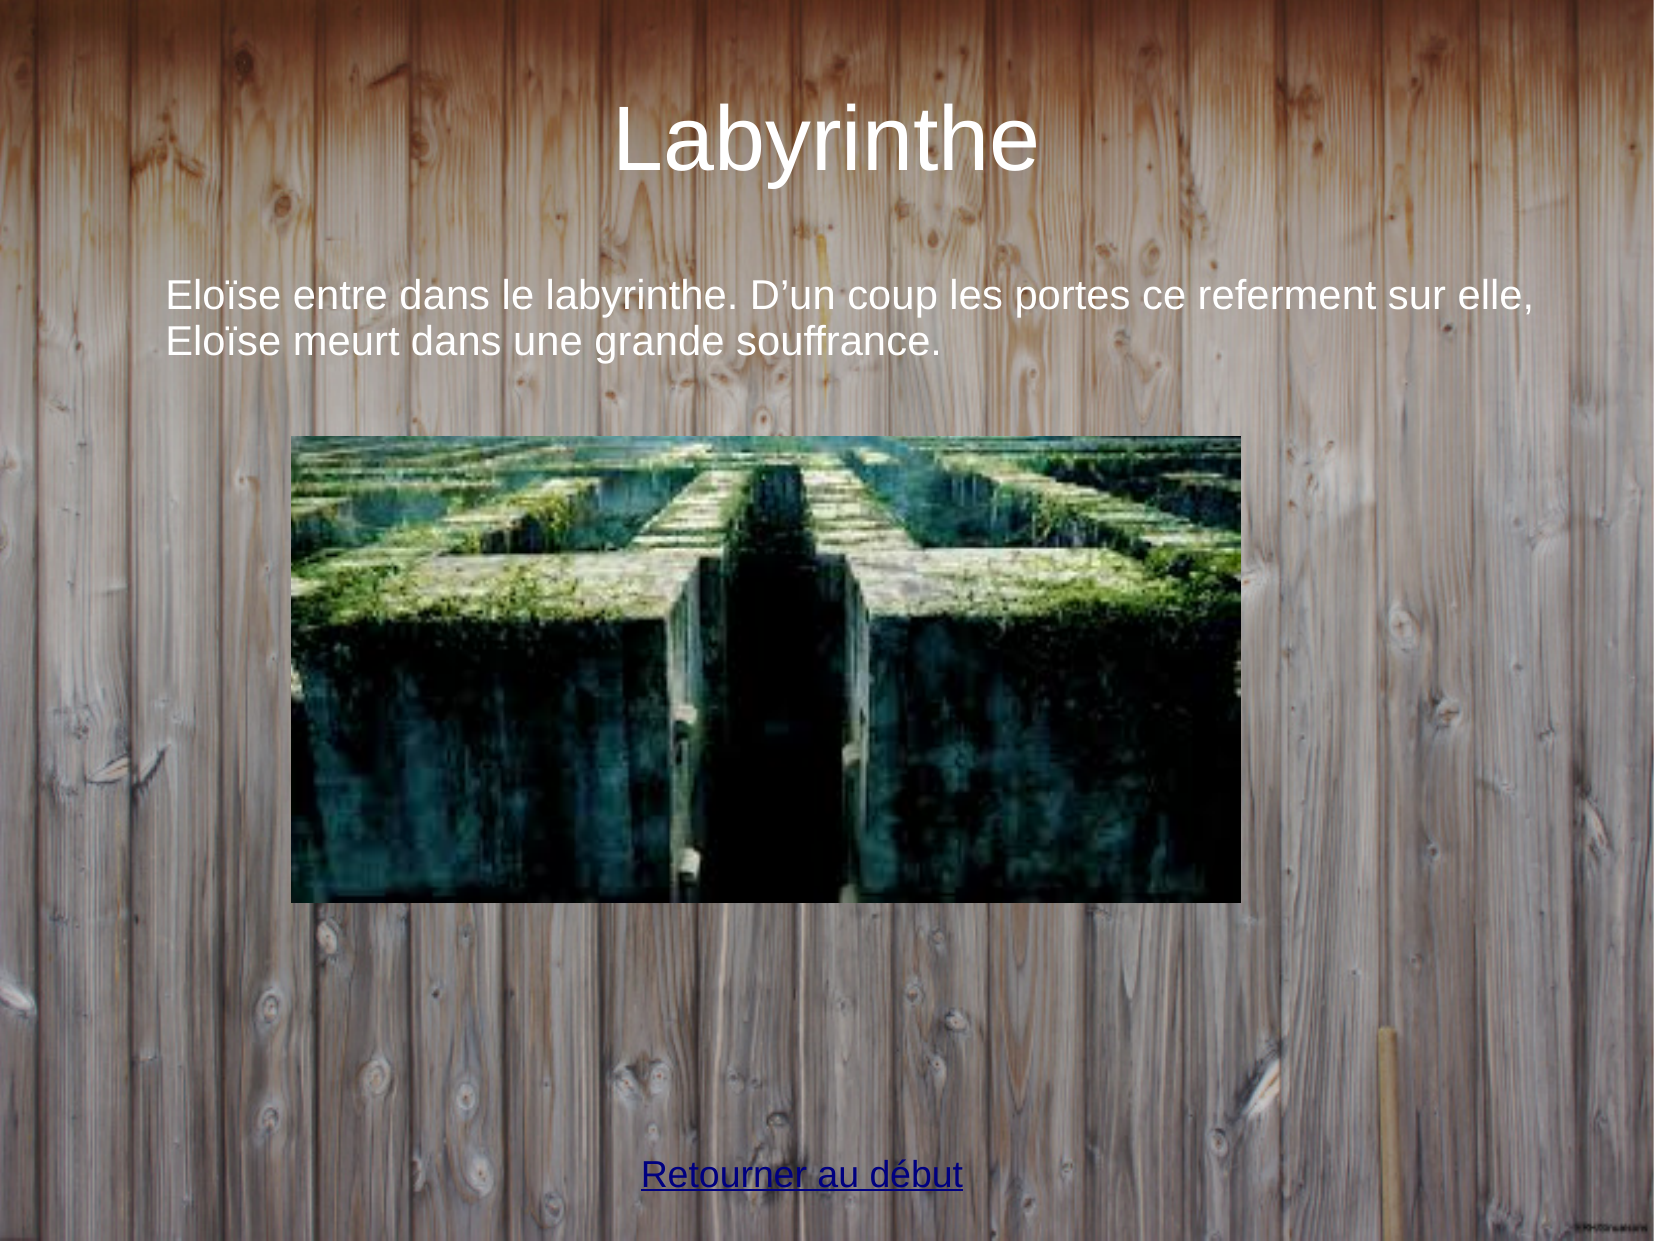

# Labyrinthe
Eloïse entre dans le labyrinthe. D’un coup les portes ce referment sur elle, Eloïse meurt dans une grande souffrance.
Retourner au début